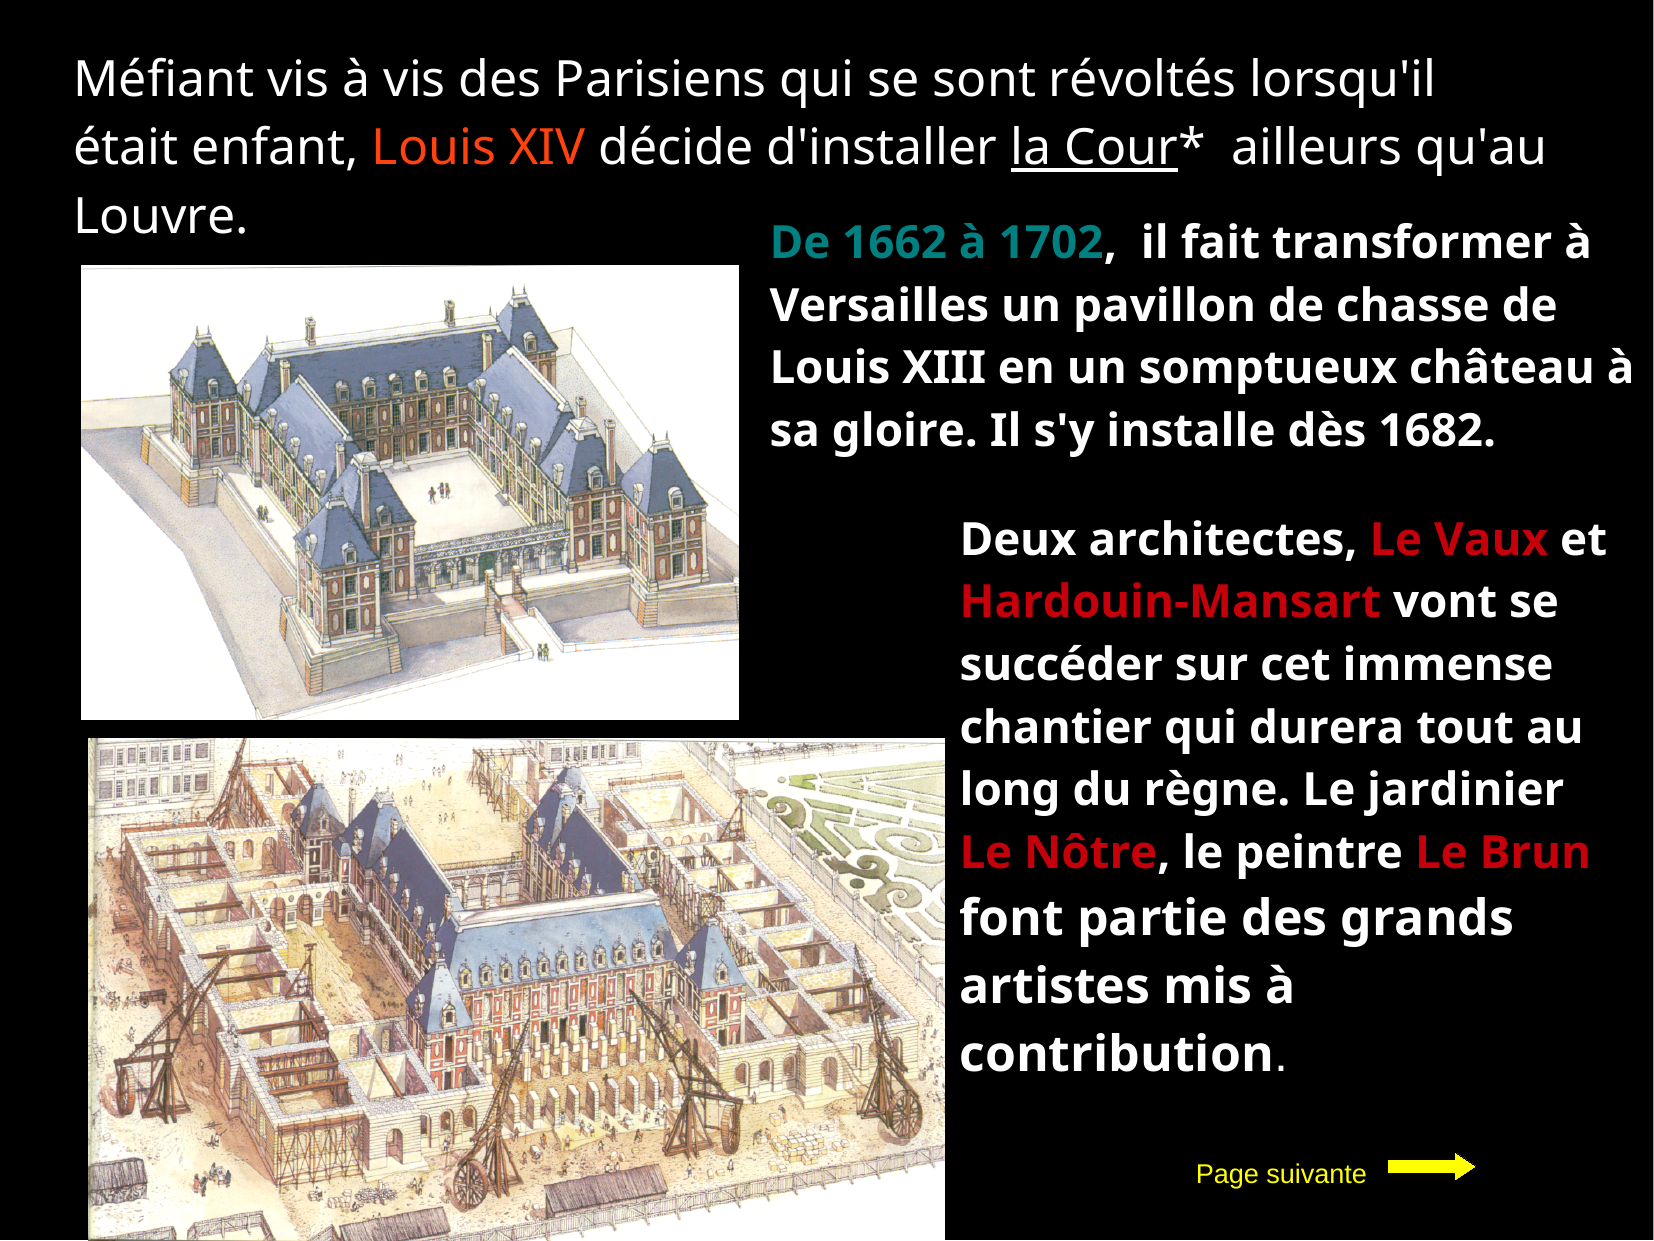

Méfiant vis à vis des Parisiens qui se sont révoltés lorsqu'il était enfant, Louis XIV décide d'installer la Cour* ailleurs qu'au Louvre.
De 1662 à 1702, il fait transformer à Versailles un pavillon de chasse de Louis XIII en un somptueux château à sa gloire. Il s'y installe dès 1682.
Deux architectes, Le Vaux et Hardouin-Mansart vont se succéder sur cet immense chantier qui durera tout au long du règne. Le jardinier Le Nôtre, le peintre Le Brun font partie des grands artistes mis à contribution.
Page suivante